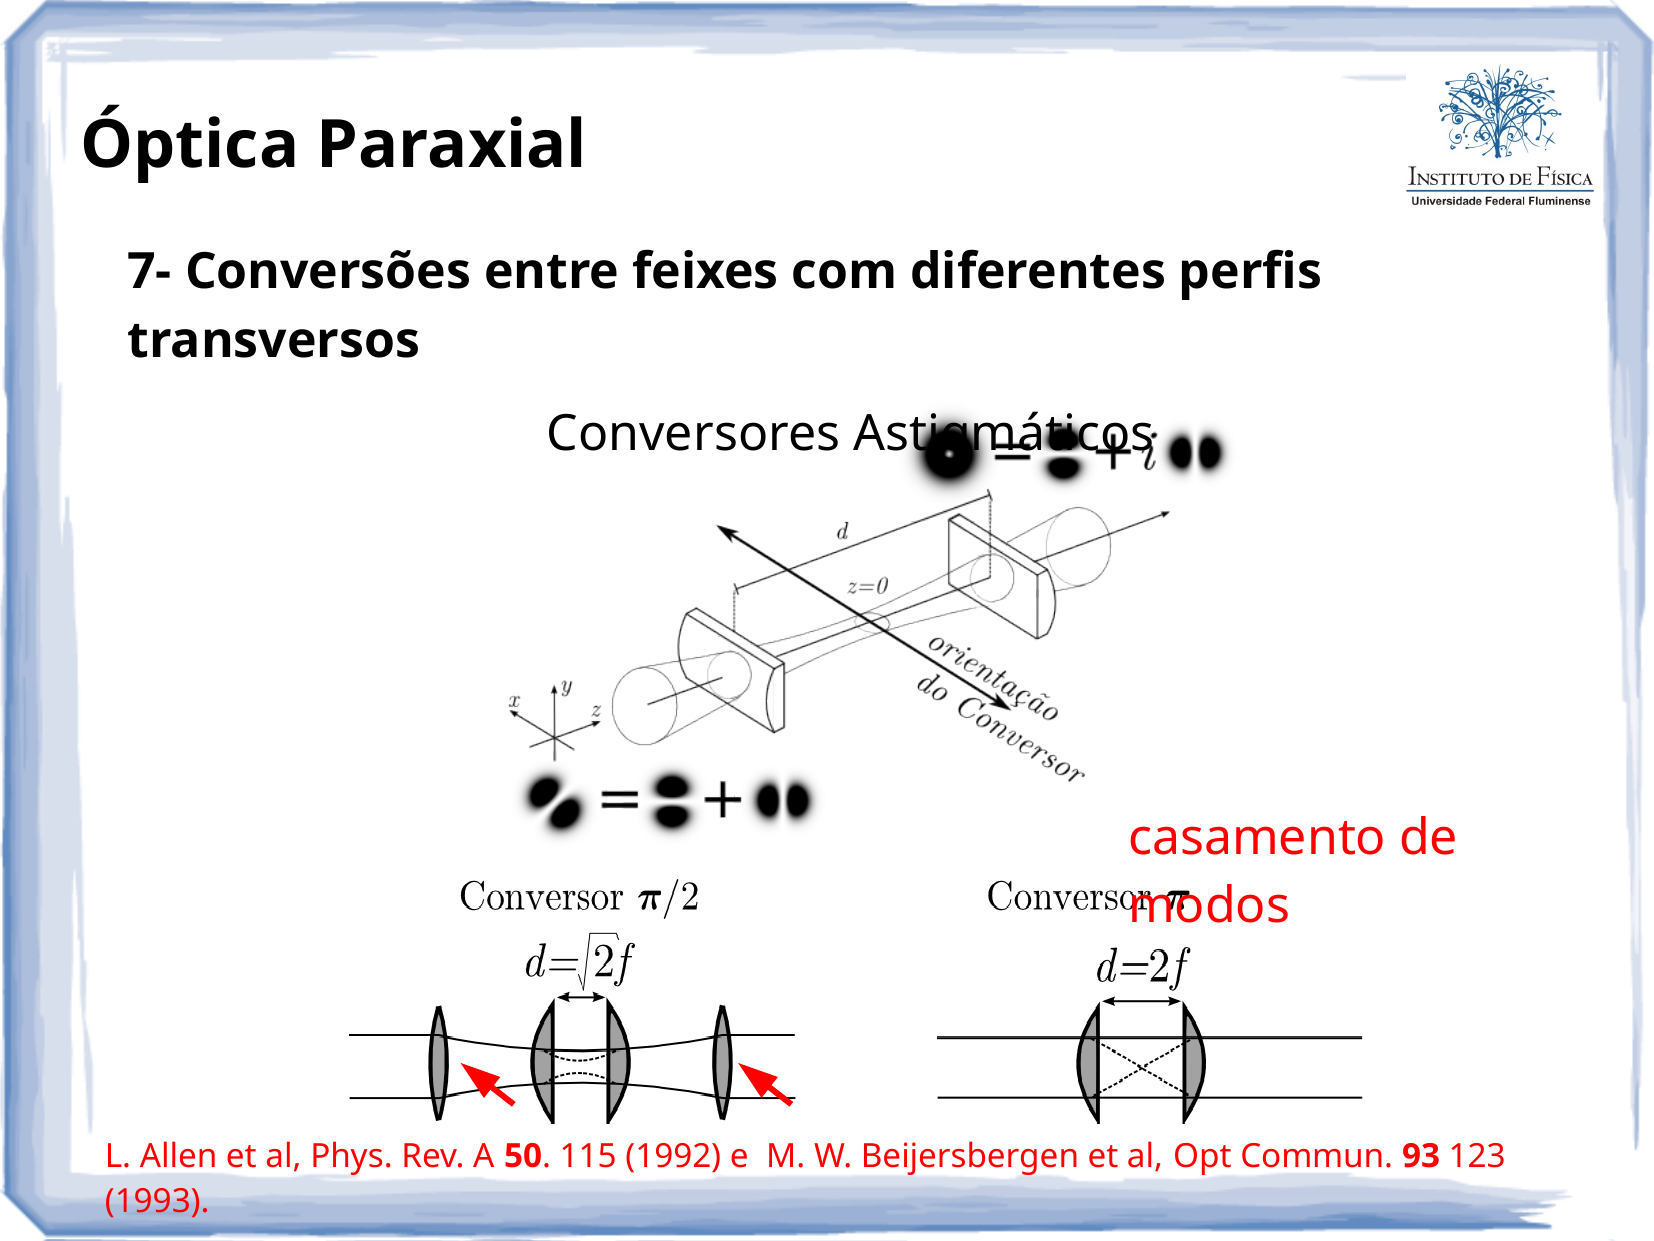

Óptica Paraxial
7- Conversões entre feixes com diferentes perfis transversos
Conversores Astigmáticos
casamento de modos
L. Allen et al, Phys. Rev. A 50. 115 (1992) e M. W. Beijersbergen et al, Opt Commun. 93 123 (1993).